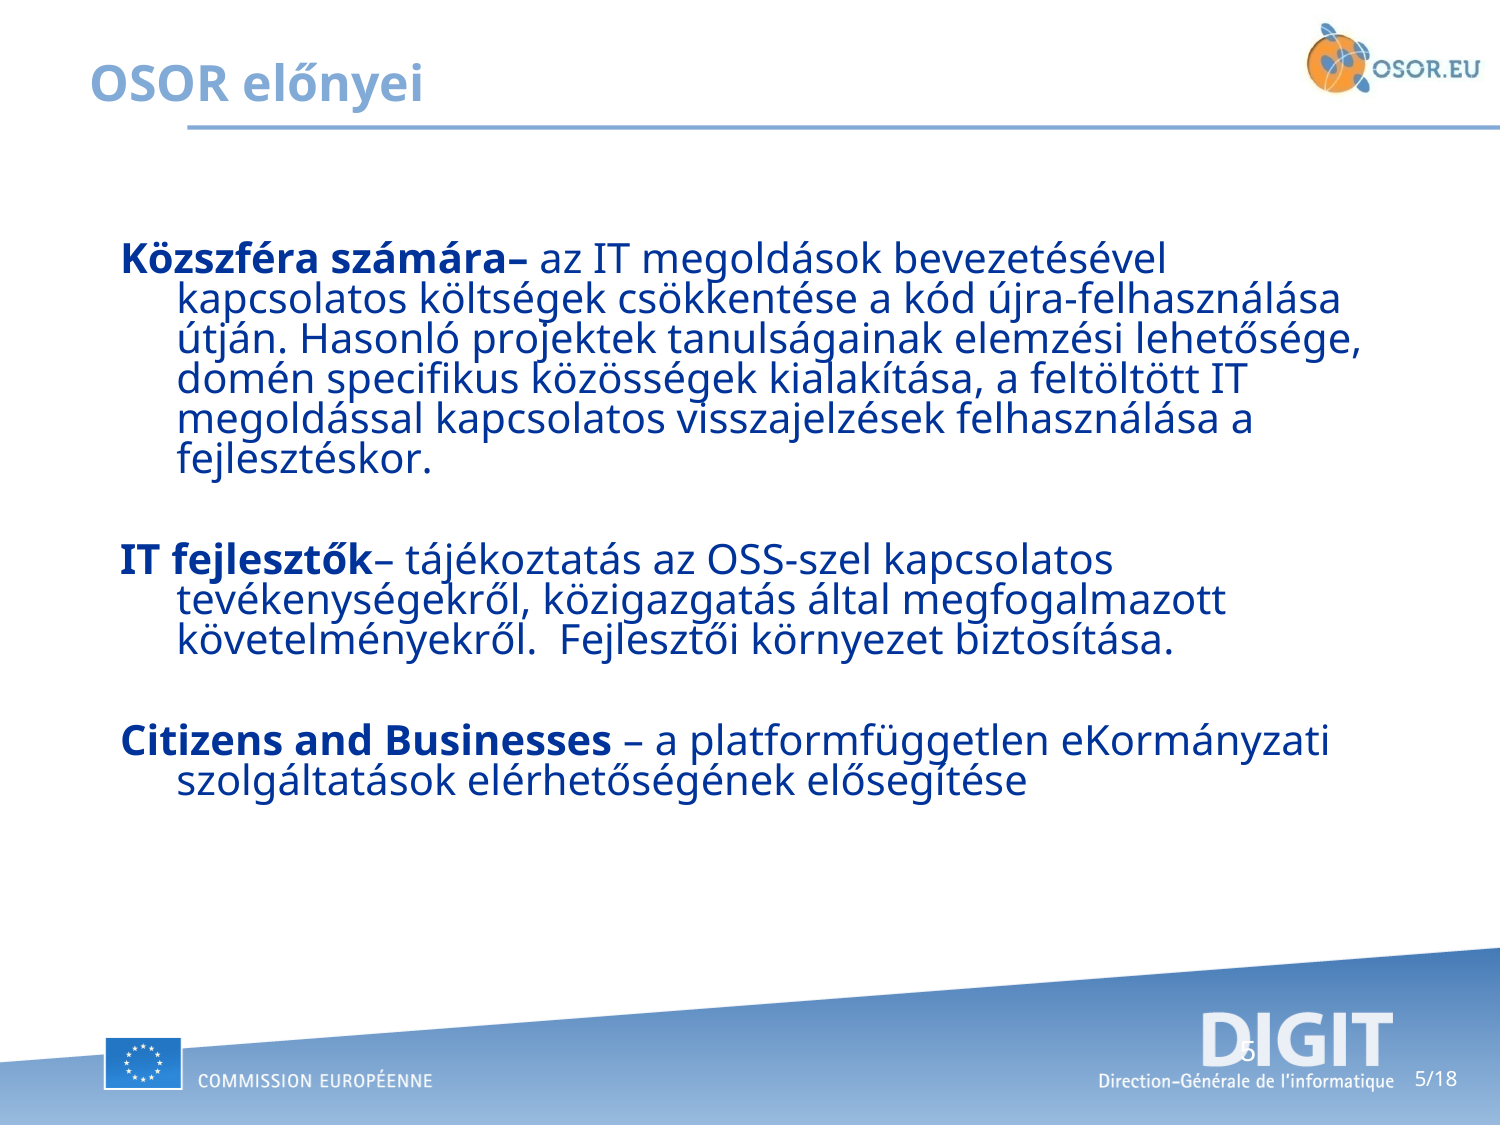

# OSOR előnyei
Közszféra számára– az IT megoldások bevezetésével kapcsolatos költségek csökkentése a kód újra-felhasználása útján. Hasonló projektek tanulságainak elemzési lehetősége, domén specifikus közösségek kialakítása, a feltöltött IT megoldással kapcsolatos visszajelzések felhasználása a fejlesztéskor.
IT fejlesztők– tájékoztatás az OSS-szel kapcsolatos tevékenységekről, közigazgatás által megfogalmazott követelményekről. Fejlesztői környezet biztosítása.
Citizens and Businesses – a platformfüggetlen eKormányzati szolgáltatások elérhetőségének elősegítése